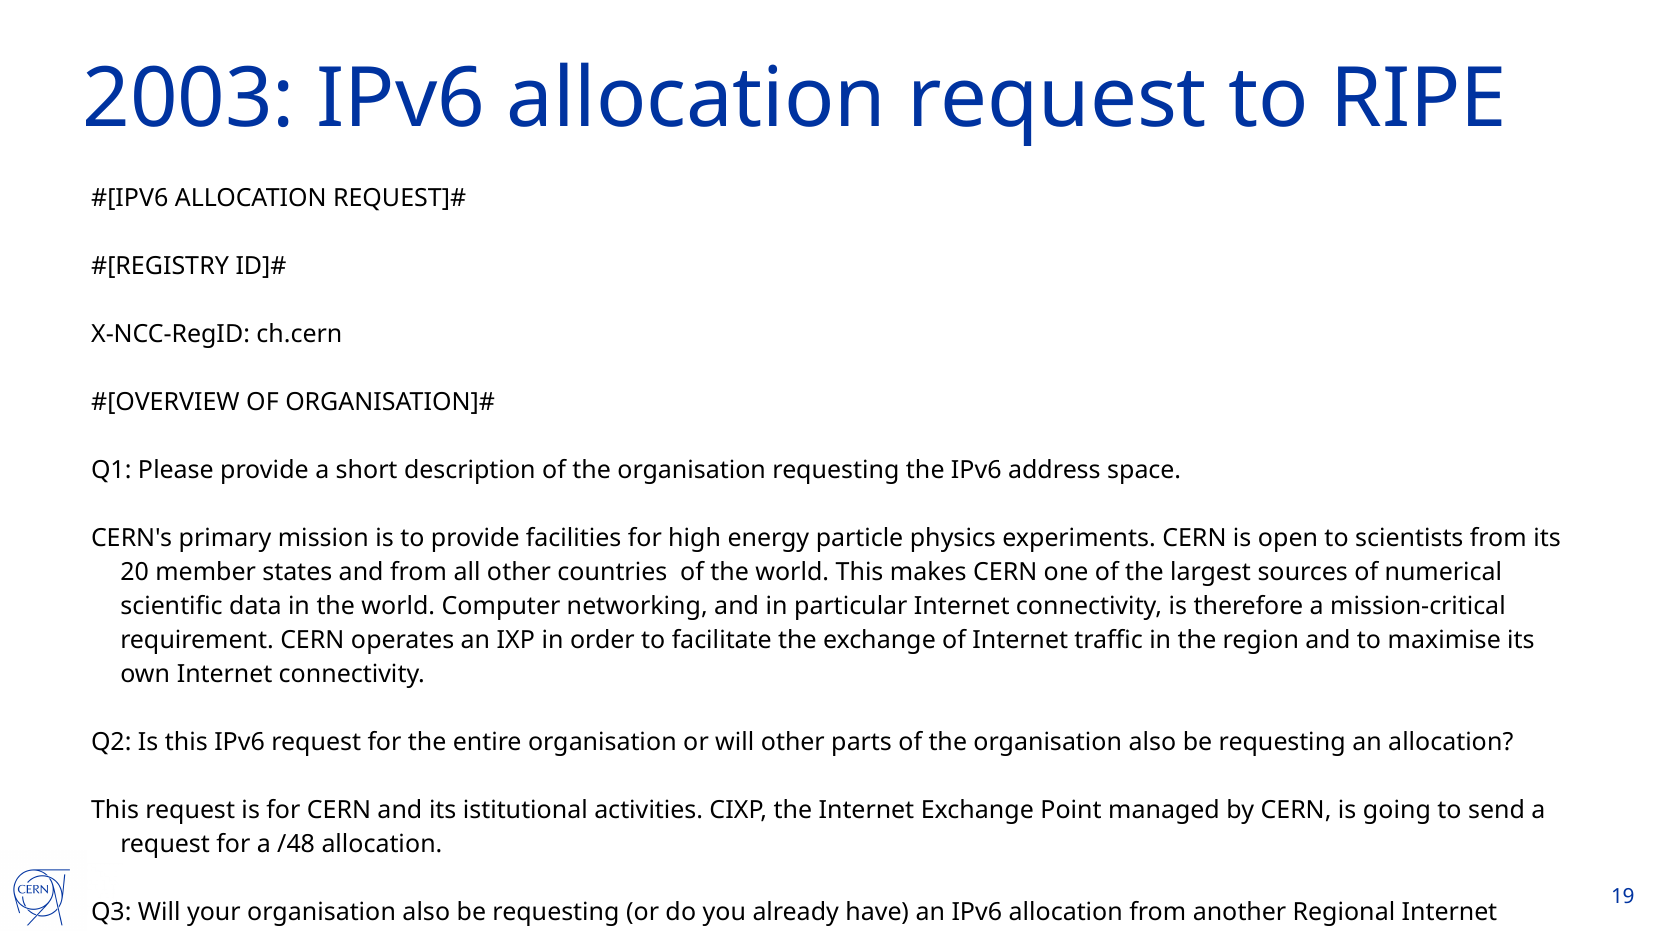

# 2003: IPv6 allocation request to RIPE
#[IPV6 ALLOCATION REQUEST]#
#[REGISTRY ID]#
X-NCC-RegID: ch.cern
#[OVERVIEW OF ORGANISATION]#
Q1: Please provide a short description of the organisation requesting the IPv6 address space.
CERN's primary mission is to provide facilities for high energy particle physics experiments. CERN is open to scientists from its 20 member states and from all other countries of the world. This makes CERN one of the largest sources of numerical scientific data in the world. Computer networking, and in particular Internet connectivity, is therefore a mission-critical requirement. CERN operates an IXP in order to facilitate the exchange of Internet traffic in the region and to maximise its own Internet connectivity.
Q2: Is this IPv6 request for the entire organisation or will other parts of the organisation also be requesting an allocation?
This request is for CERN and its istitutional activities. CIXP, the Internet Exchange Point managed by CERN, is going to send a request for a /48 allocation.
Q3: Will your organisation also be requesting (or do you already have) an IPv6 allocation from another Regional Internet Registry (RIR)?
CERN will only request an IPv6 allocation from the RIPE NCC.